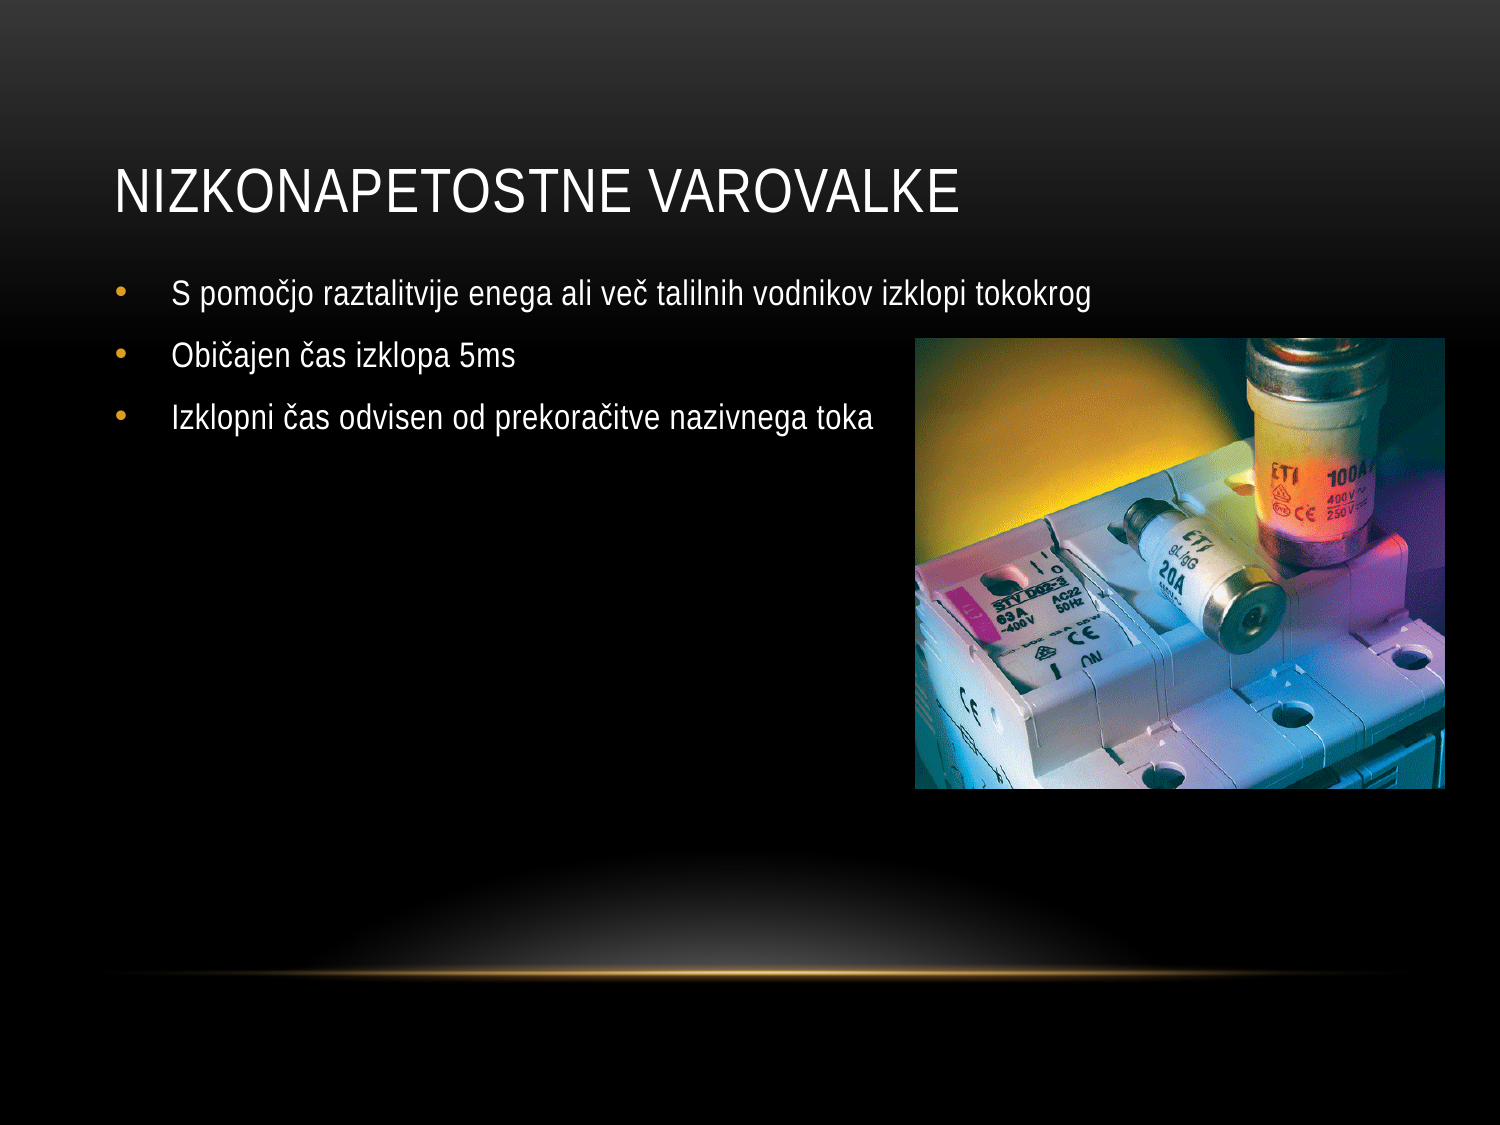

# Nizkonapetostne varovalke
S pomočjo raztalitvije enega ali več talilnih vodnikov izklopi tokokrog
Običajen čas izklopa 5ms
Izklopni čas odvisen od prekoračitve nazivnega toka